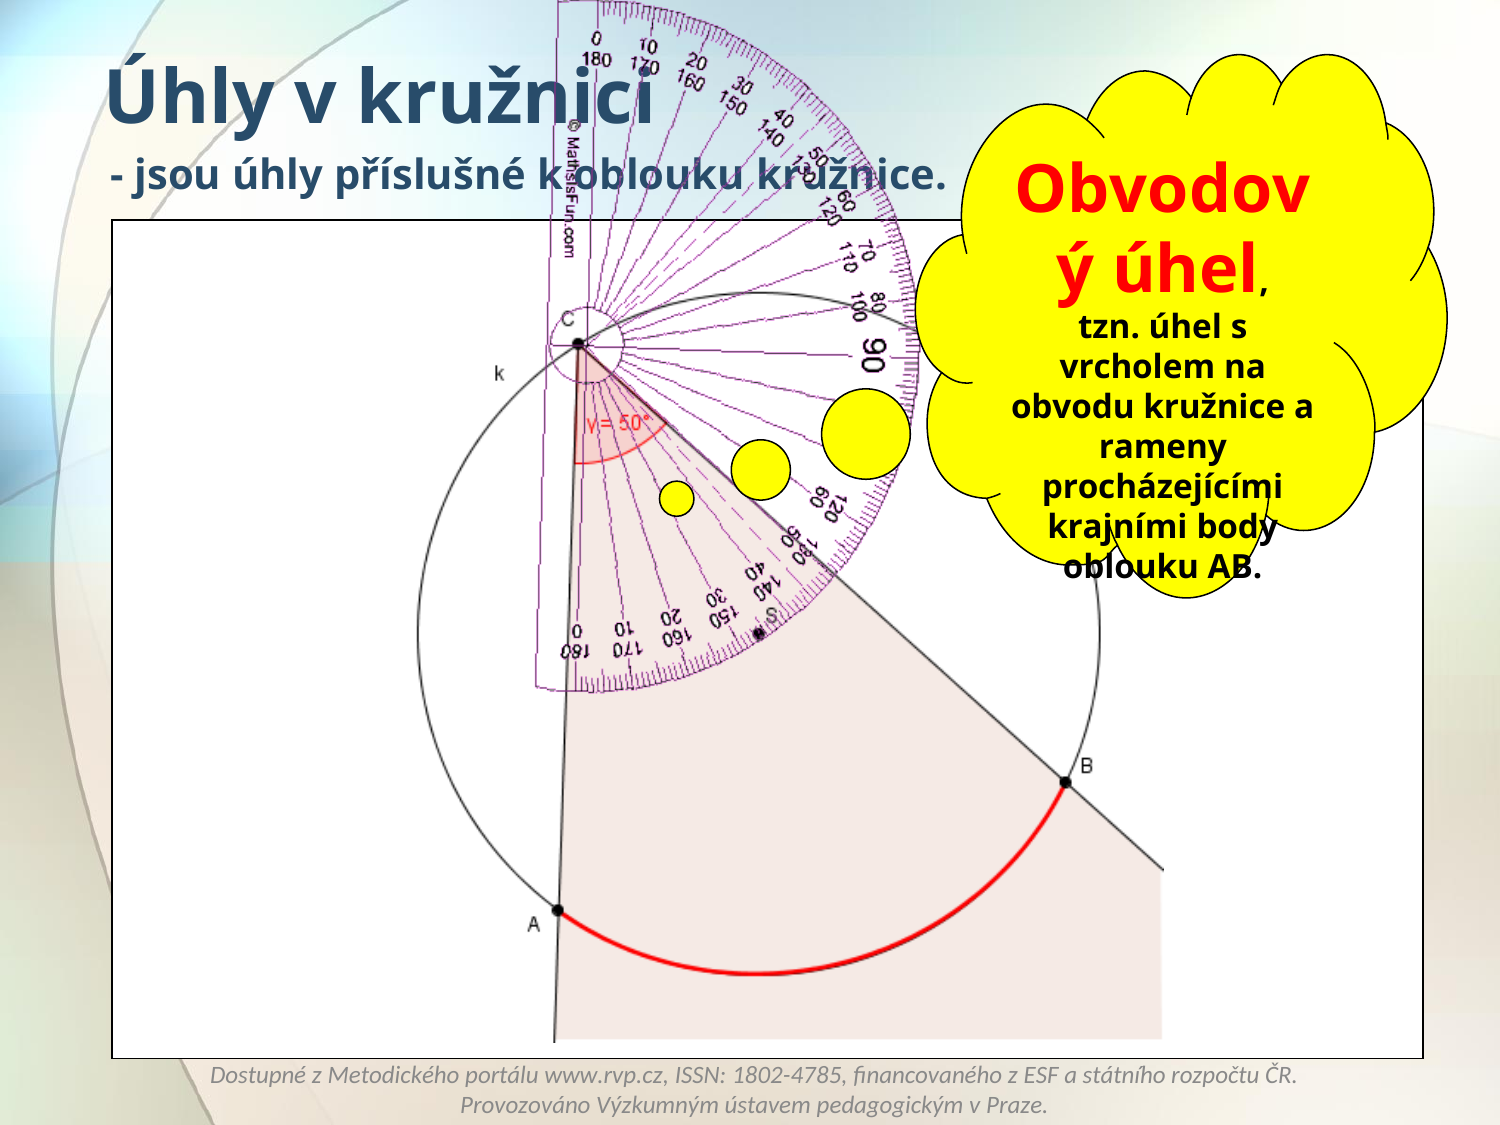

# Úhly v kružnici
Obvodový úhel,
tzn. úhel s vrcholem na obvodu kružnice a rameny procházejícími krajními body oblouku AB.
- jsou úhly příslušné k oblouku kružnice.